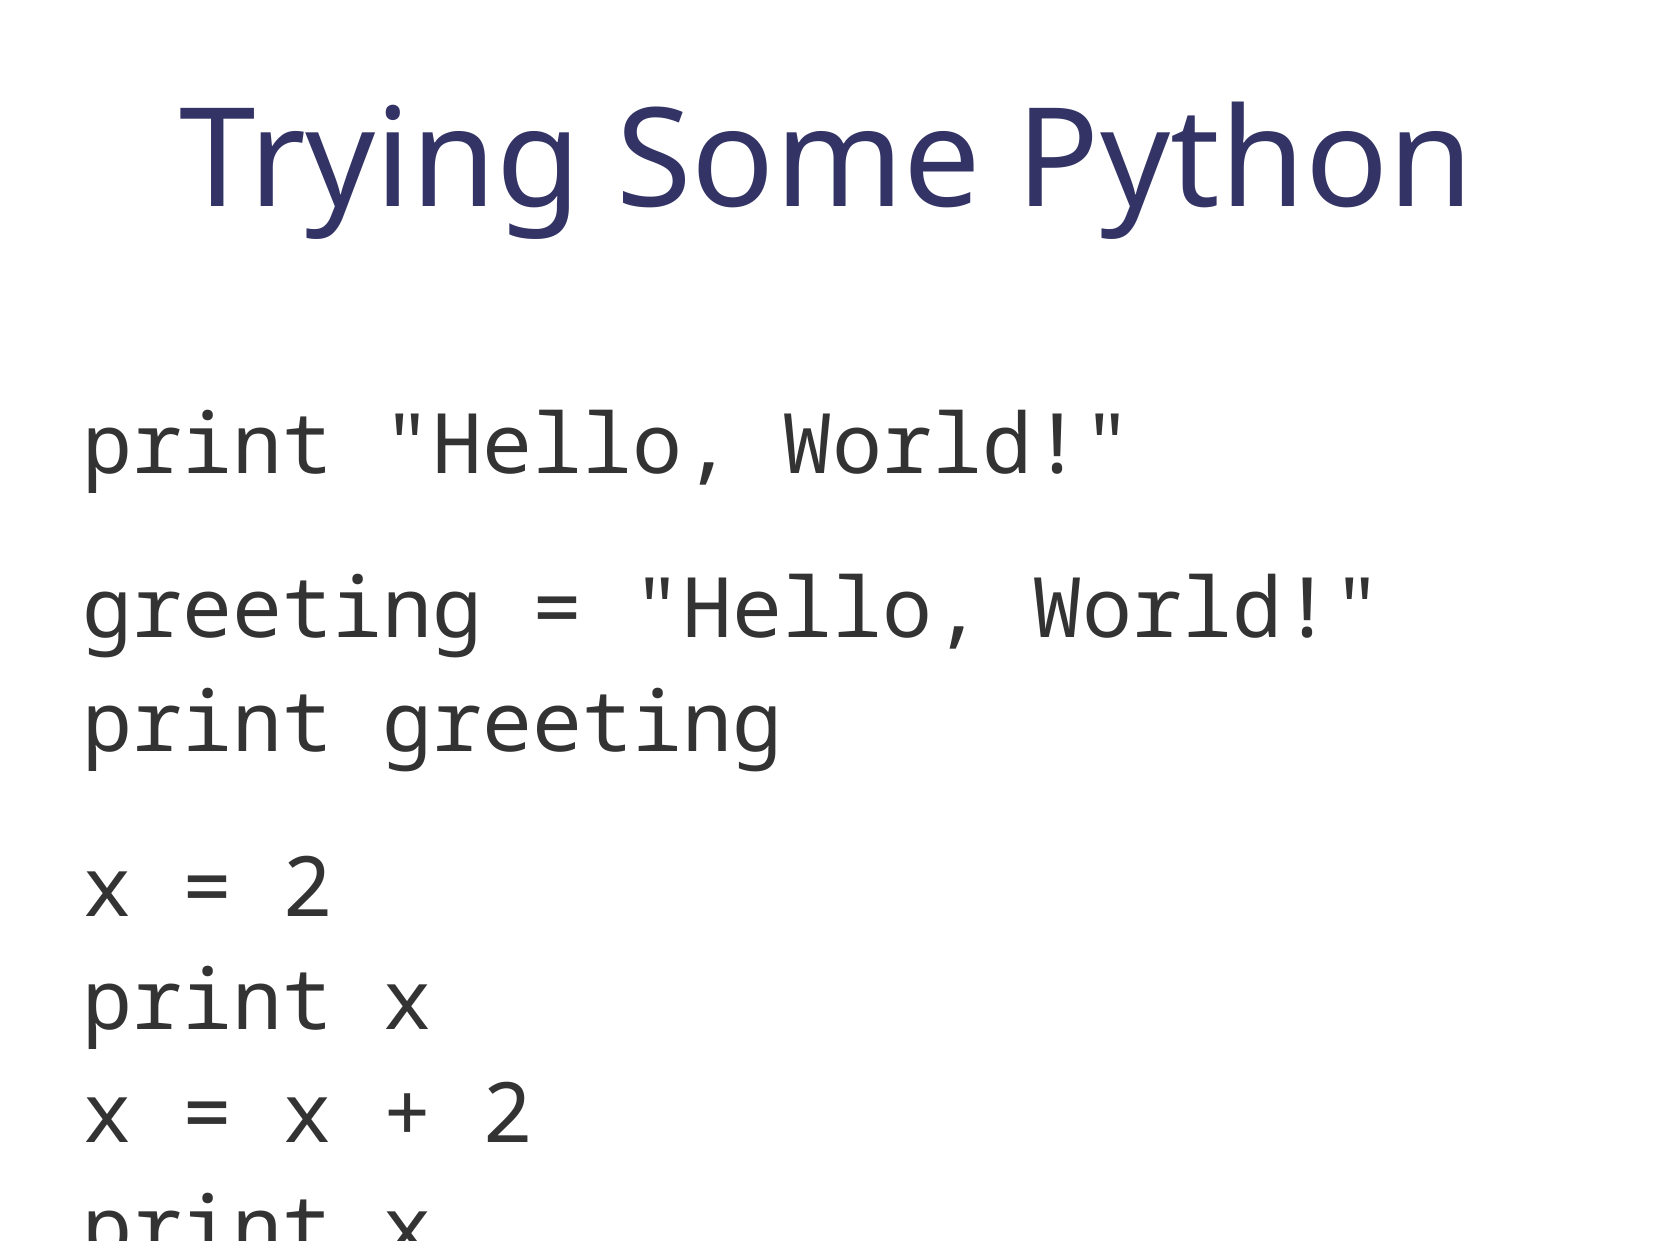

# Trying Some Python
print "Hello, World!"
greeting = "Hello, World!"
print greeting
x = 2
print x
x = x + 2
print x